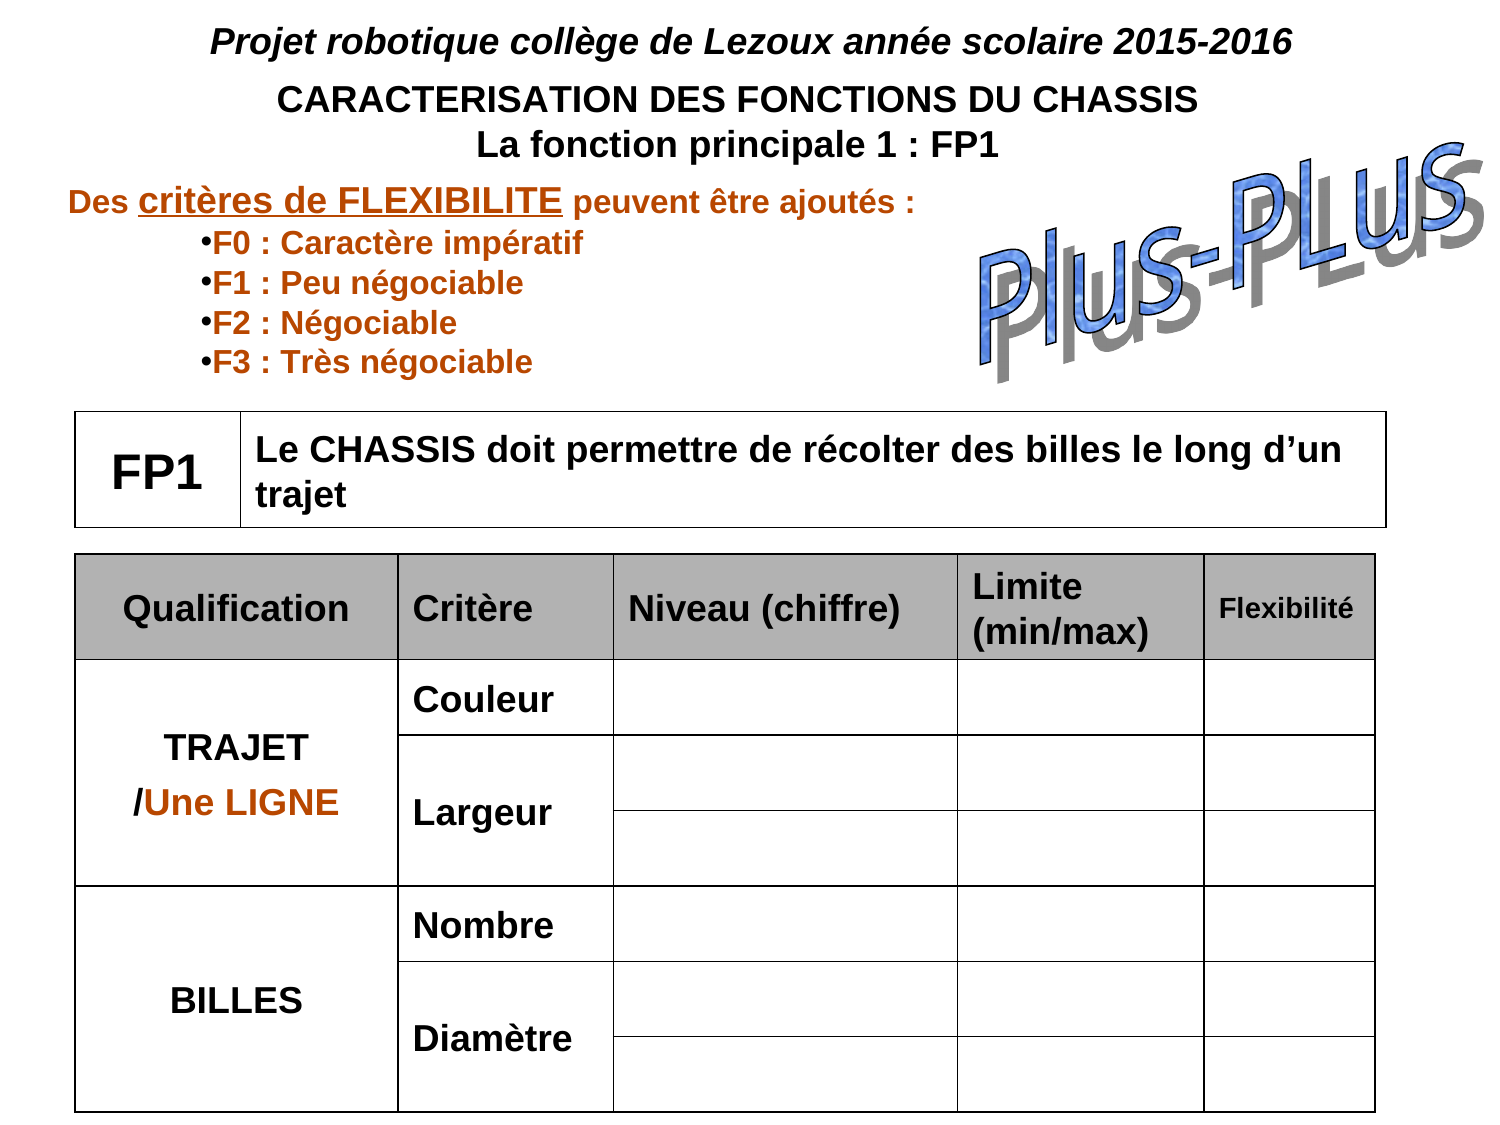

Projet robotique collège de Lezoux année scolaire 2015-2016
# CARACTERISATION DES FONCTIONS DU CHASSIS La fonction principale 1 : FP1
Plus-PLus
Des critères de FLEXIBILITE peuvent être ajoutés :
F0 : Caractère impératif
F1 : Peu négociable
F2 : Négociable
F3 : Très négociable
| FP1 | Le CHASSIS doit permettre de récolter des billes le long d’un trajet |
| --- | --- |
| Qualification | Critère | Niveau (chiffre) | Limite (min/max) | Flexibilité |
| --- | --- | --- | --- | --- |
| TRAJET /Une LIGNE | Couleur | | | |
| | Largeur | | | |
| | | | | |
| BILLES | Nombre | | | |
| | Diamètre | | | |
| | | | | |